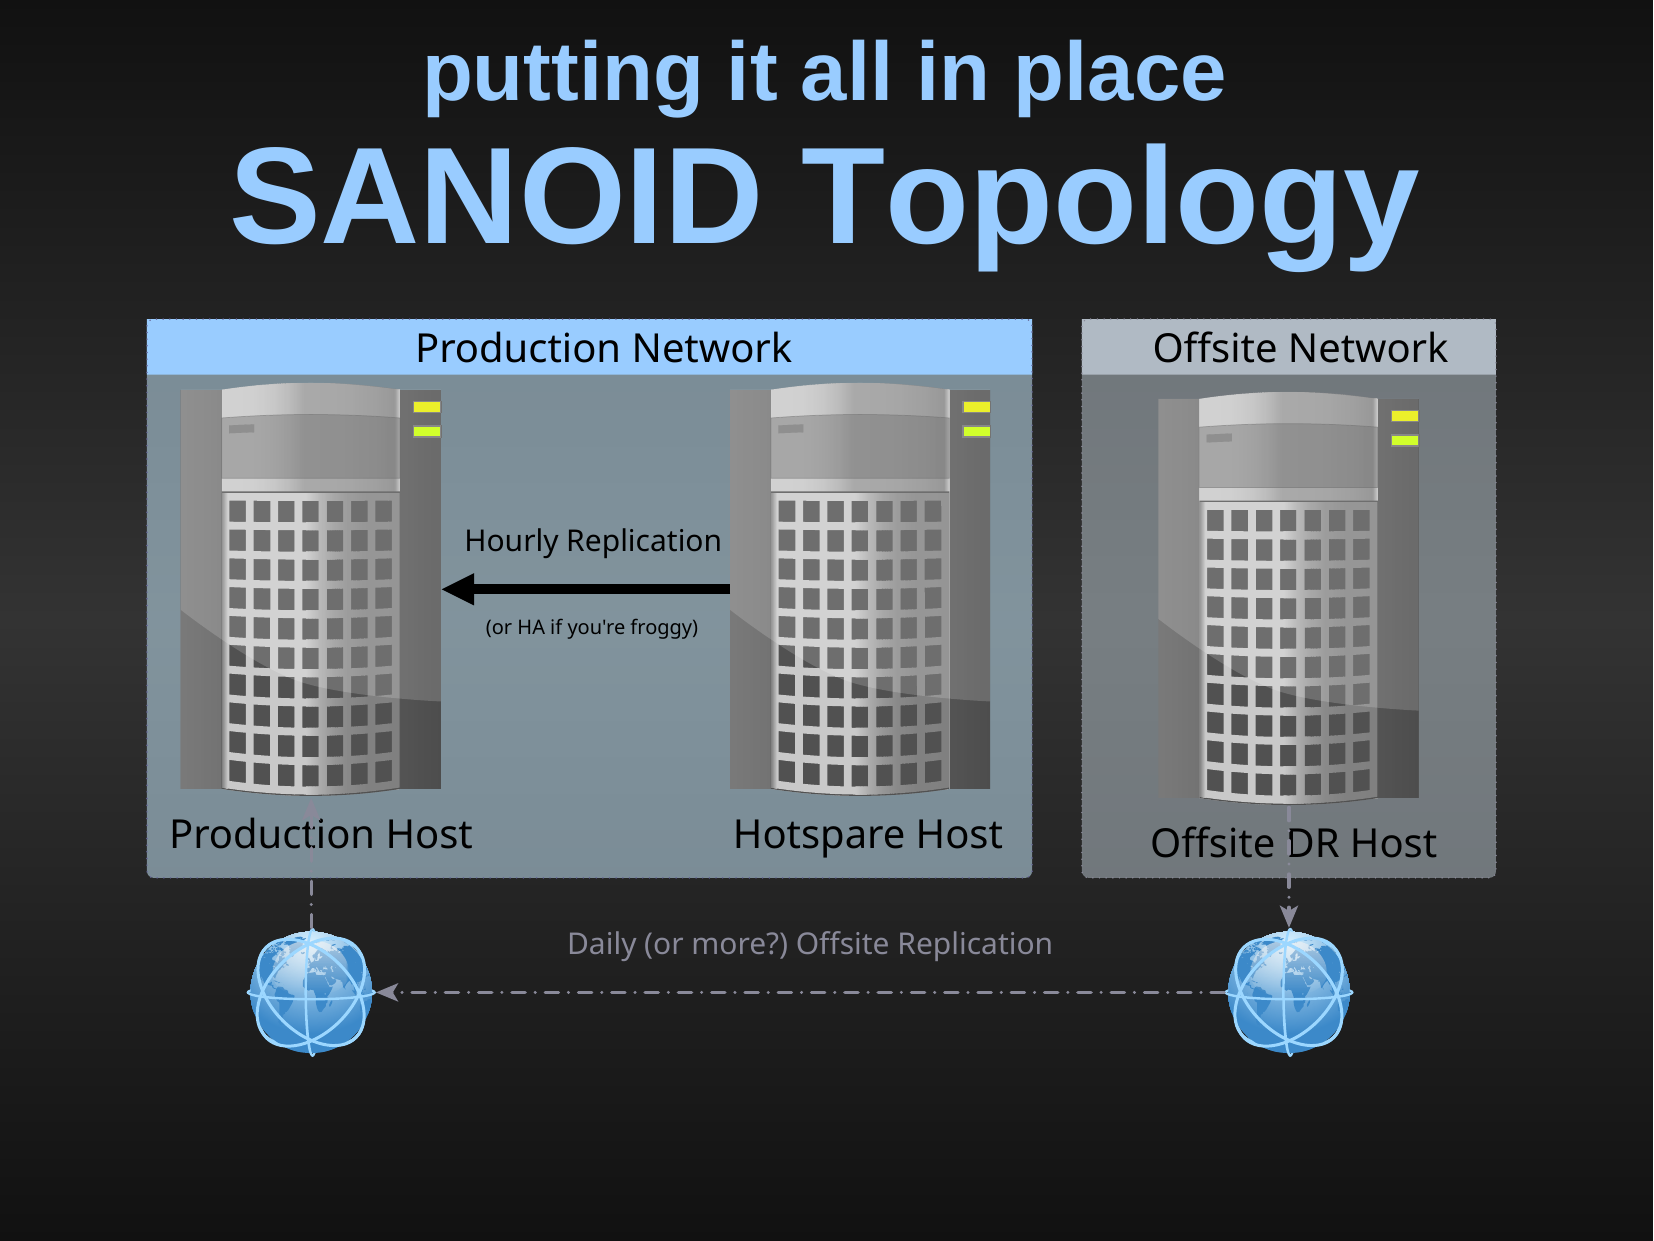

# putting it all in place SANOID Topology